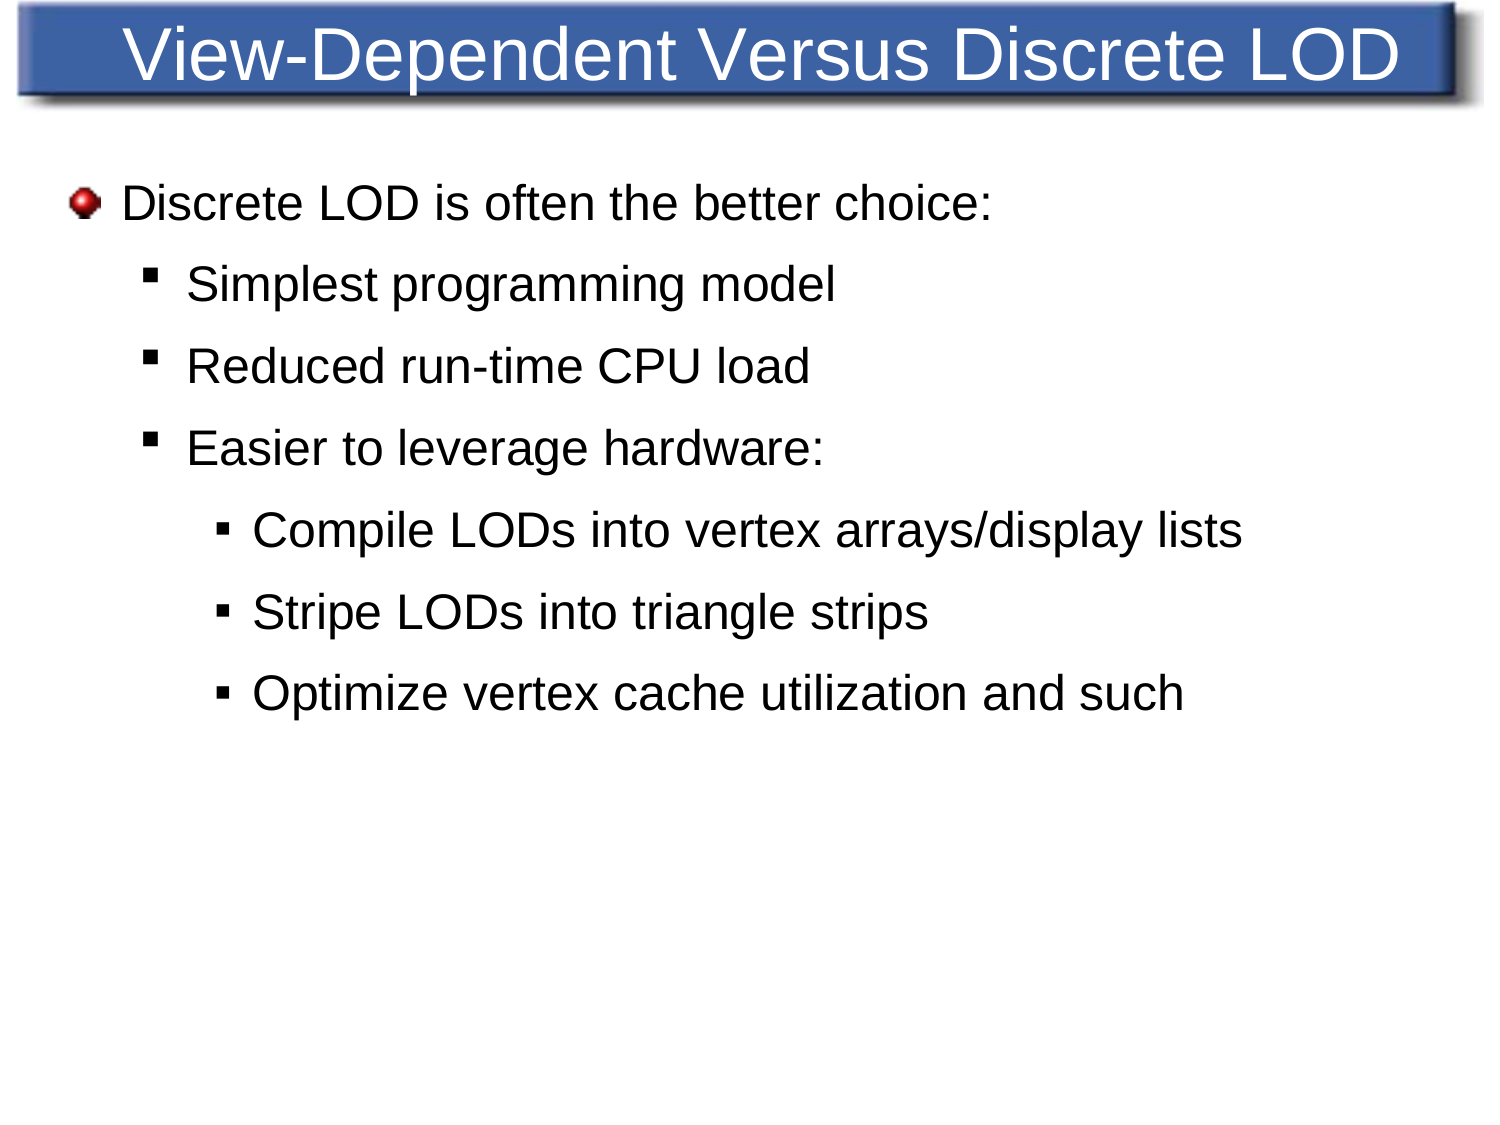

# View-Dependent Versus Discrete LOD
Discrete LOD is often the better choice:
Simplest programming model
Reduced run-time CPU load
Easier to leverage hardware:
Compile LODs into vertex arrays/display lists
Stripe LODs into triangle strips
Optimize vertex cache utilization and such